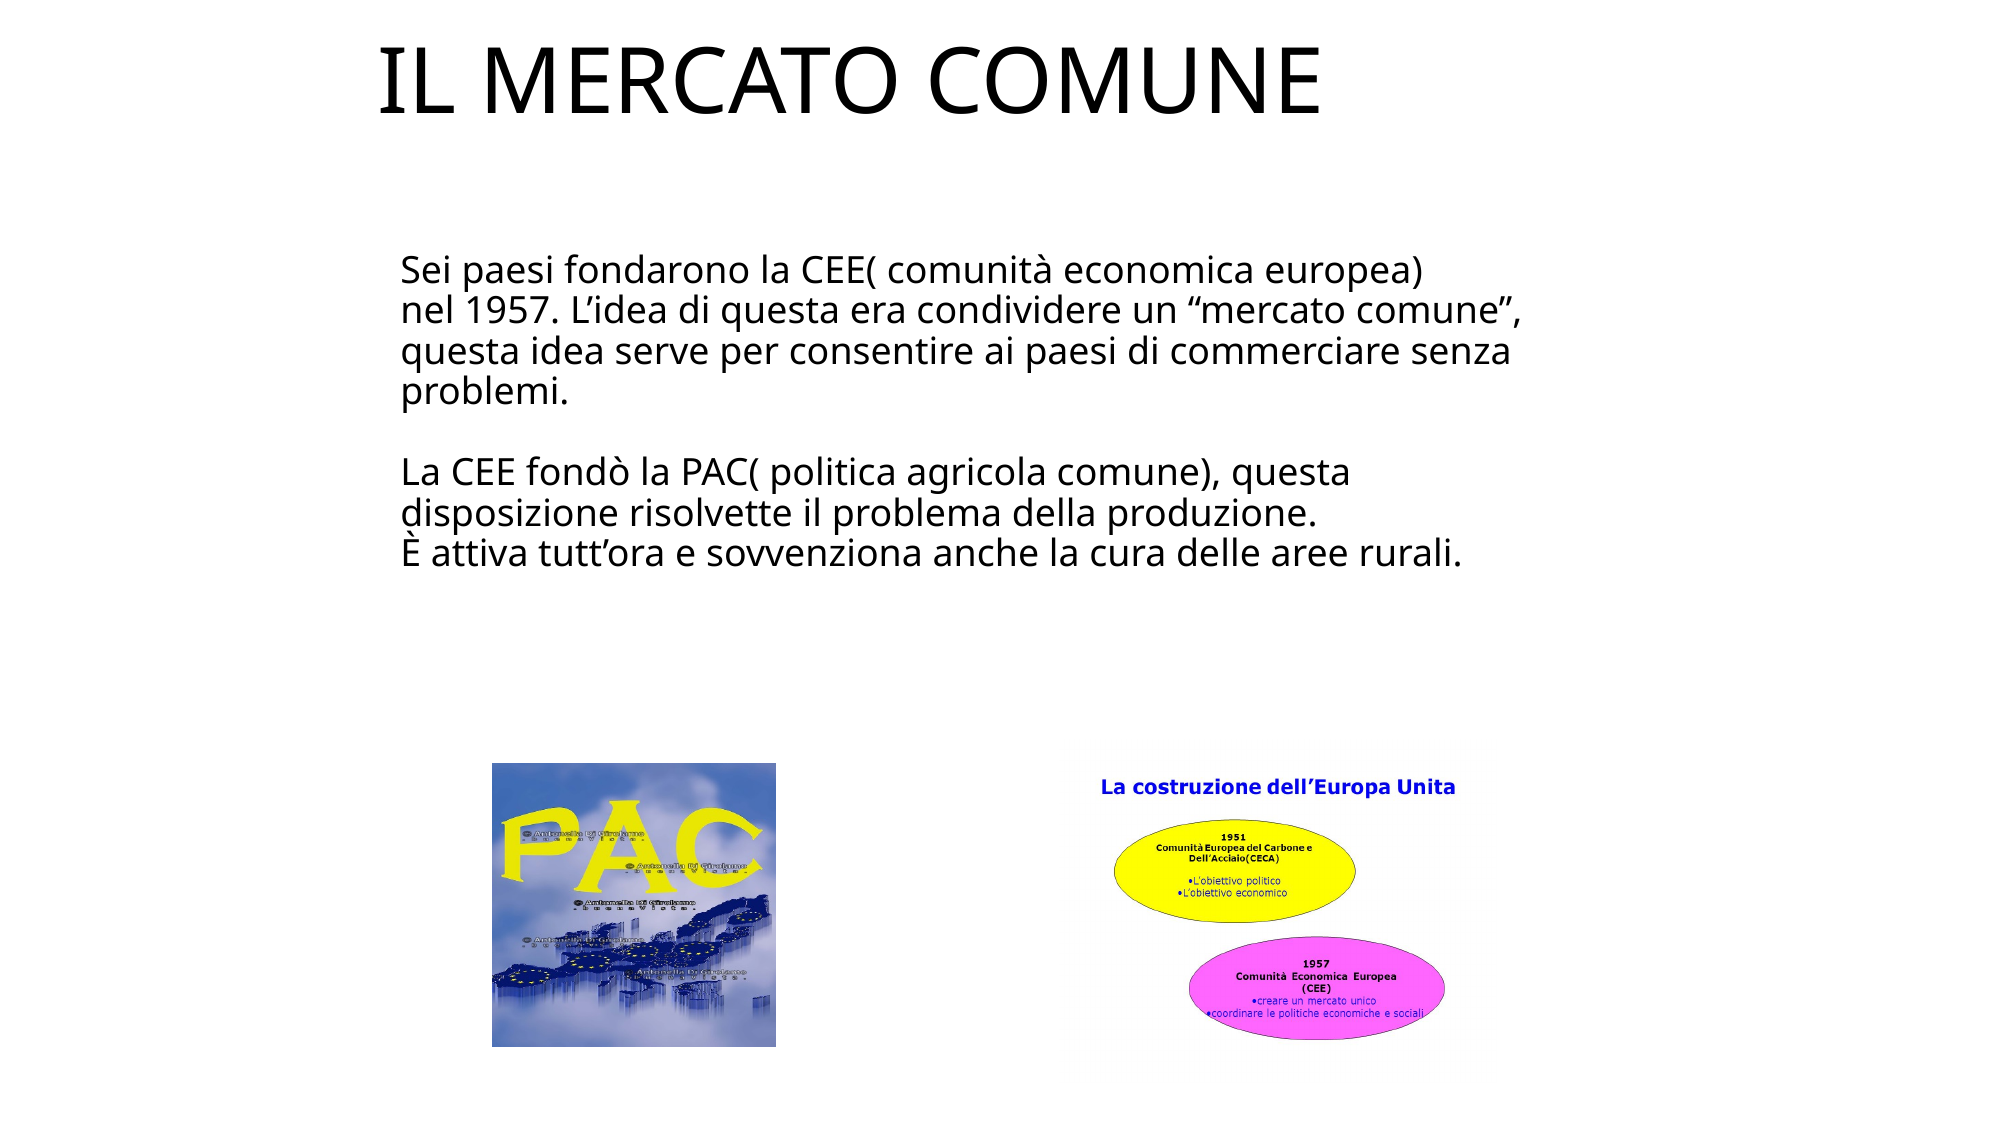

# IL MERCATO COMUNE
Sei paesi fondarono la CEE( comunità economica europea)
nel 1957. L’idea di questa era condividere un “mercato comune”,
questa idea serve per consentire ai paesi di commerciare senza
problemi.
La CEE fondò la PAC( politica agricola comune), questa
disposizione risolvette il problema della produzione.
È attiva tutt’ora e sovvenziona anche la cura delle aree rurali.